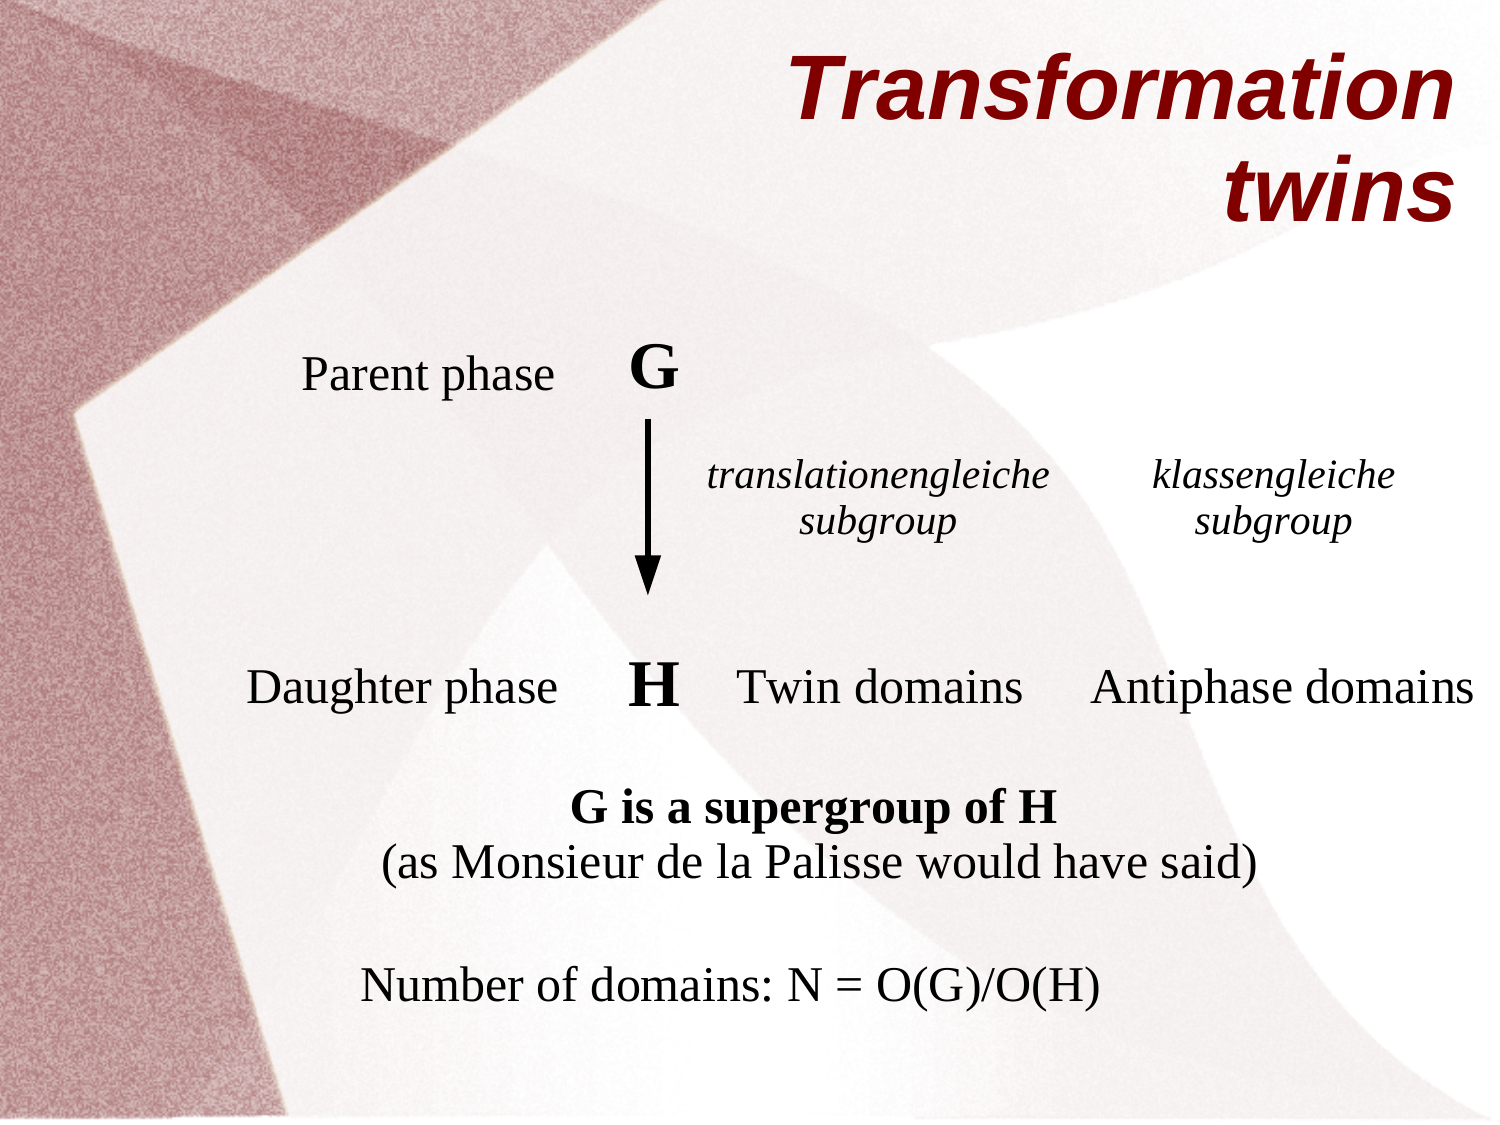

# Transformation twins
G
Parent phase
translationengleiche subgroup
klassengleiche subgroup
H
Daughter phase
Twin domains
Antiphase domains
G is a supergroup of H
(as Monsieur de la Palisse would have said)
Number of domains: N = O(G)/O(H)